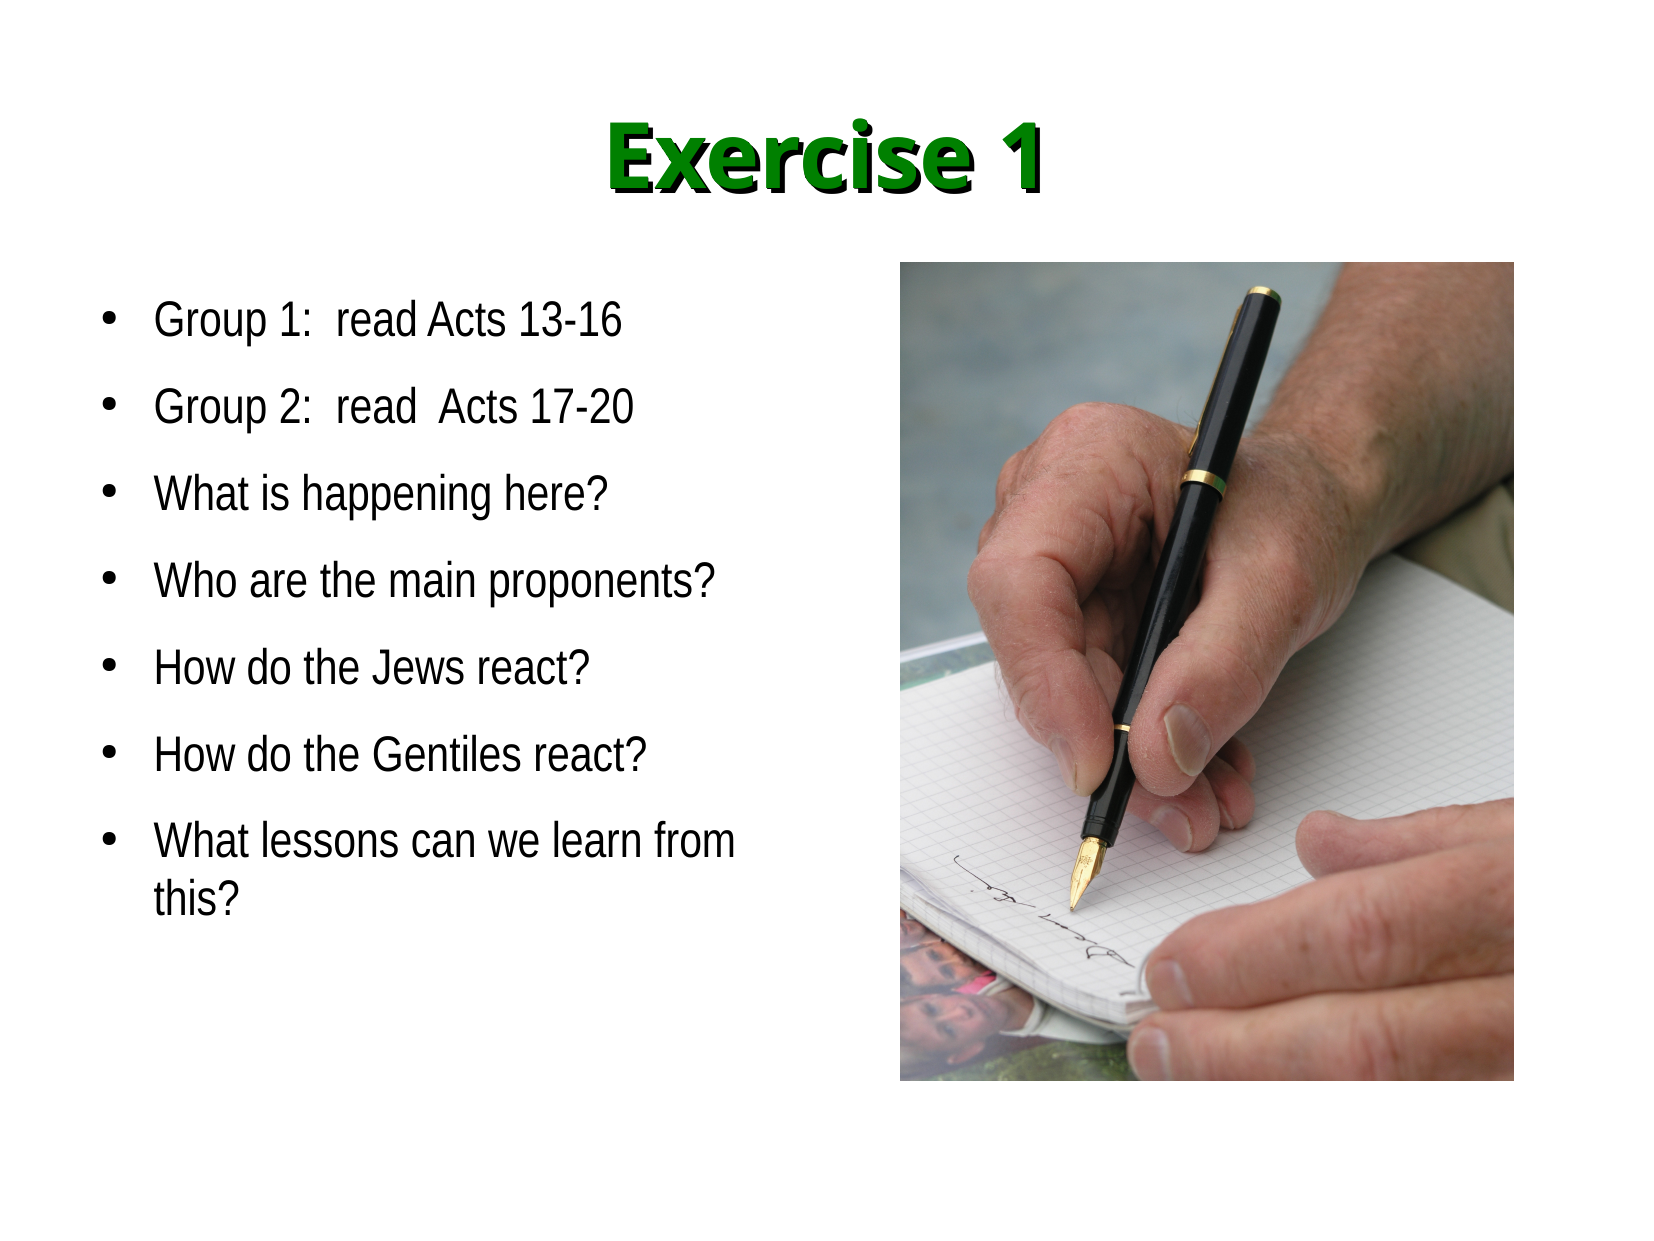

# Exercise 1
Group 1: read Acts 13-16
Group 2: read Acts 17-20
What is happening here?
Who are the main proponents?
How do the Jews react?
How do the Gentiles react?
What lessons can we learn from this?